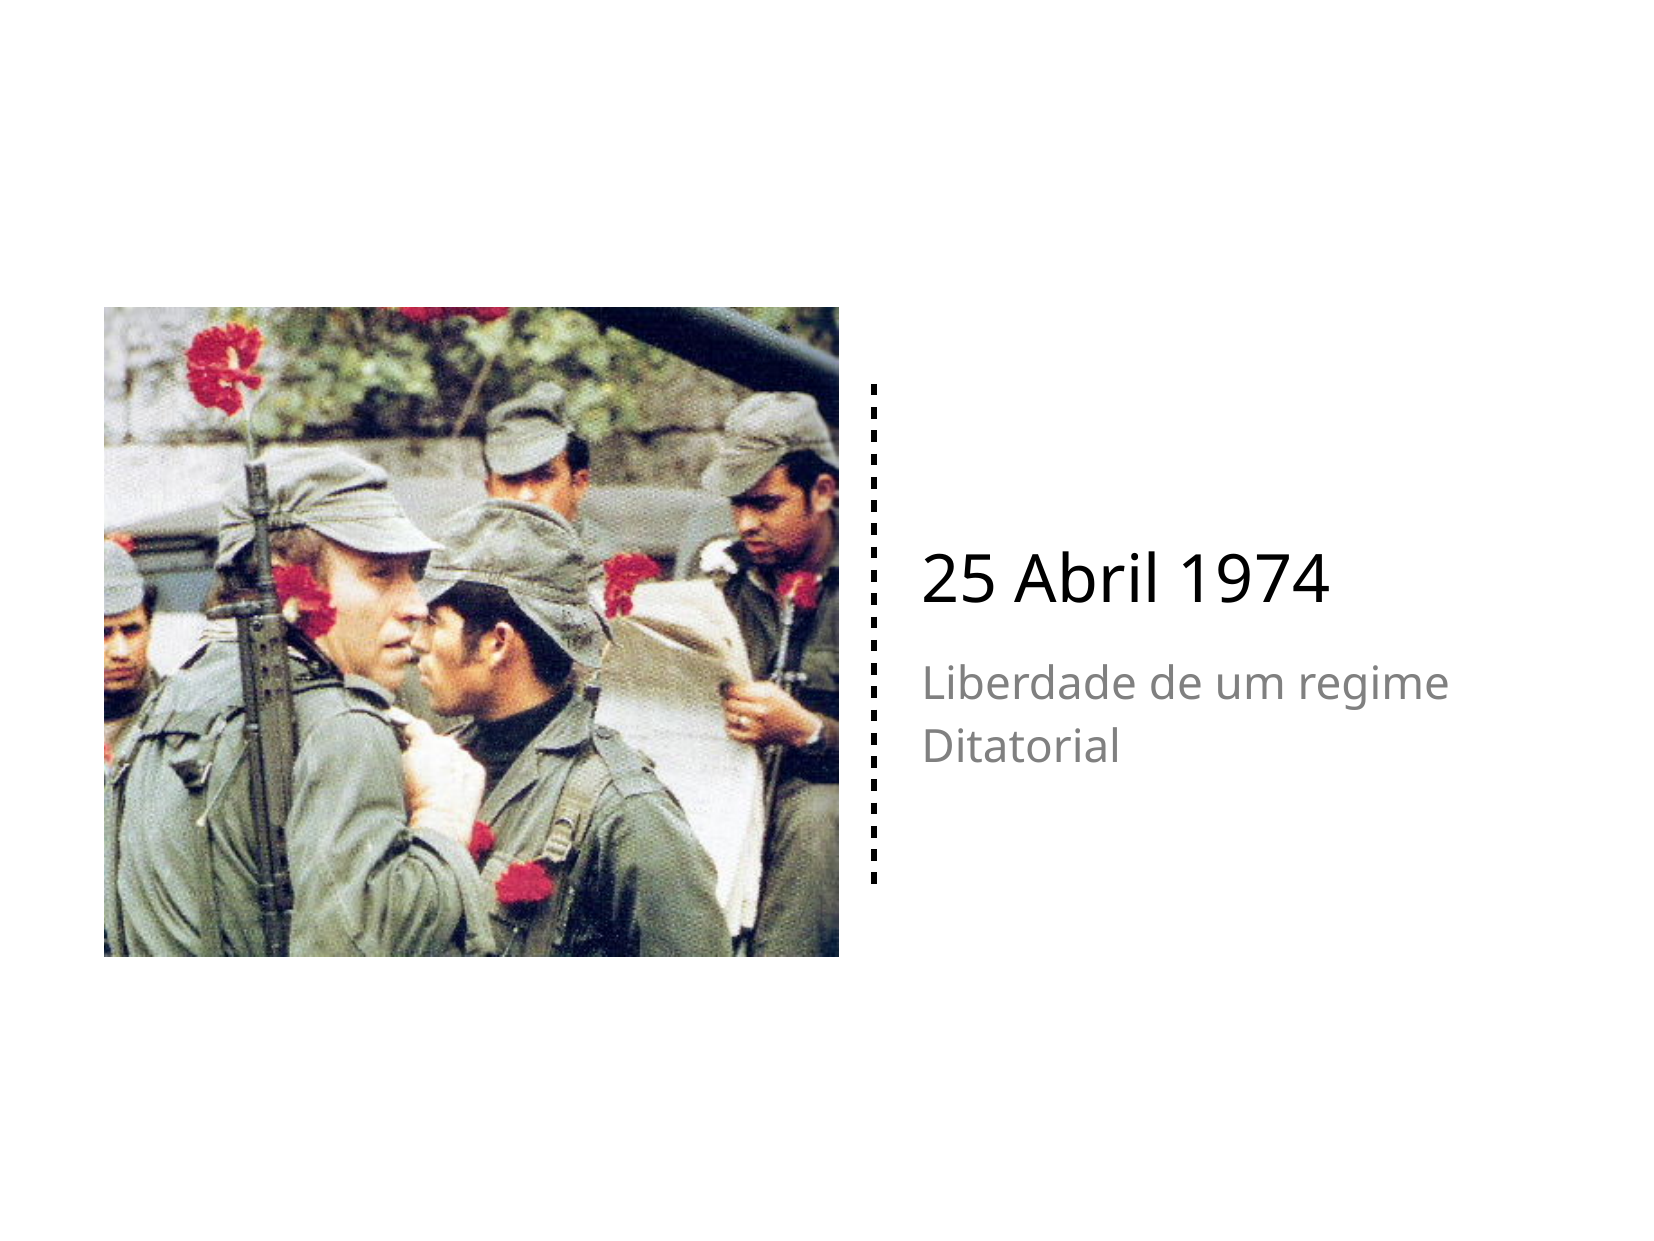

#
25 Abril 1974
Liberdade de um regime Ditatorial